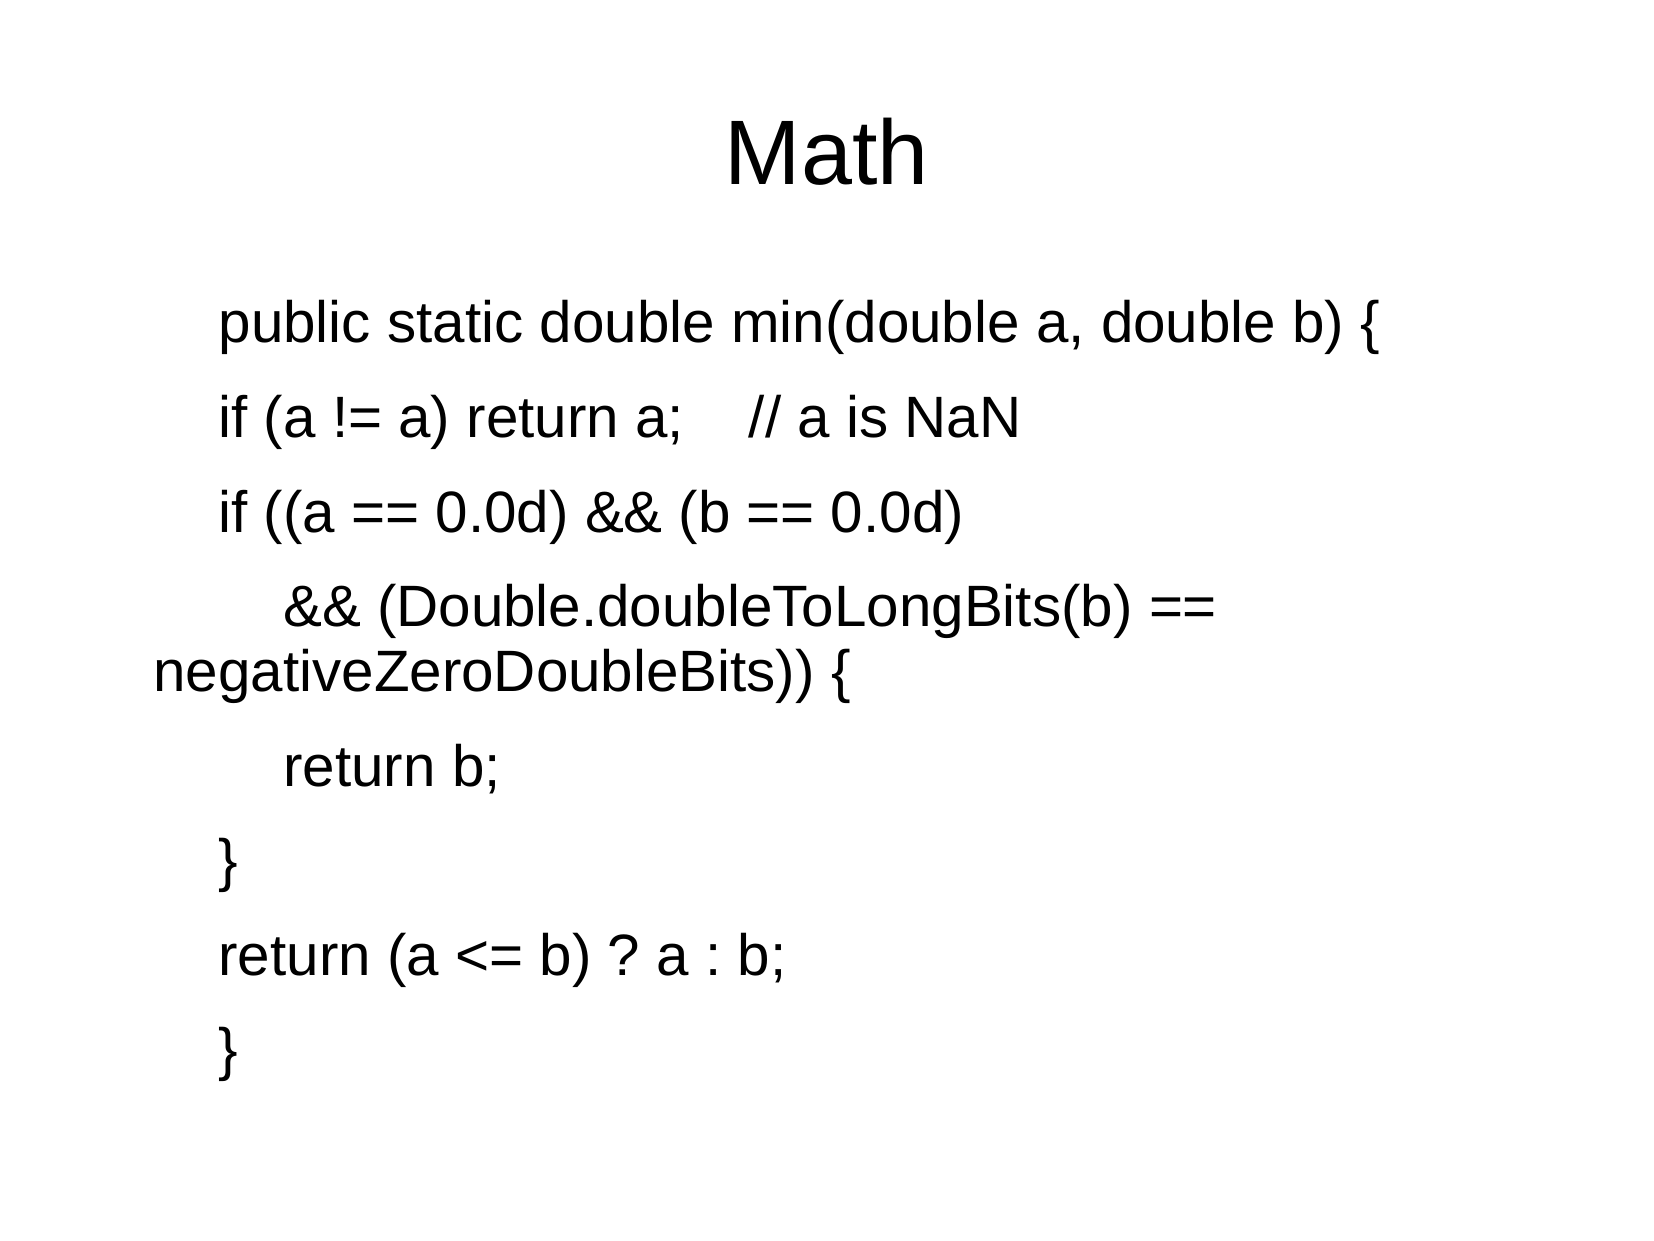

# Math
 public static double min(double a, double b) {
 if (a != a) return a; // a is NaN
 if ((a == 0.0d) && (b == 0.0d)
 && (Double.doubleToLongBits(b) == negativeZeroDoubleBits)) {
 return b;
 }
 return (a <= b) ? a : b;
 }